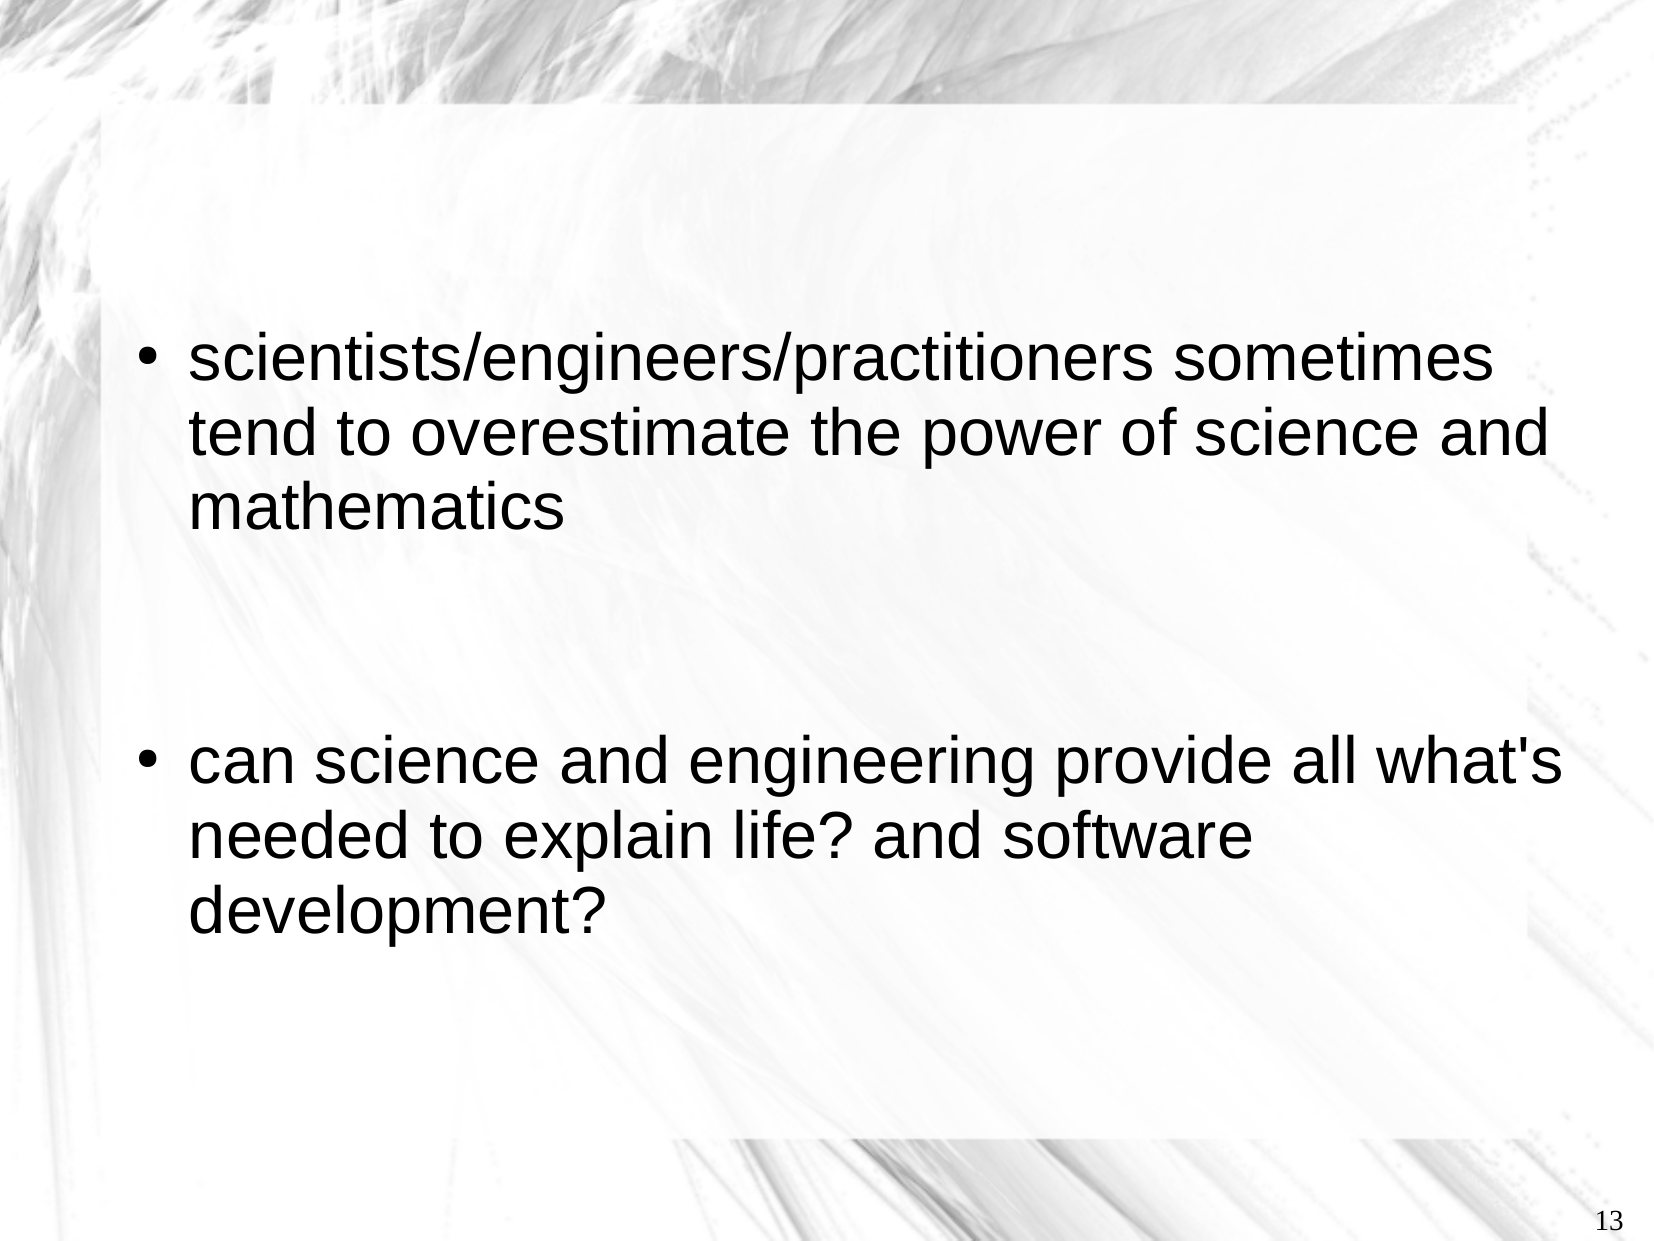

# scientists/engineers/practitioners sometimes tend to overestimate the power of science and mathematics
can science and engineering provide all what's needed to explain life? and software development?
13